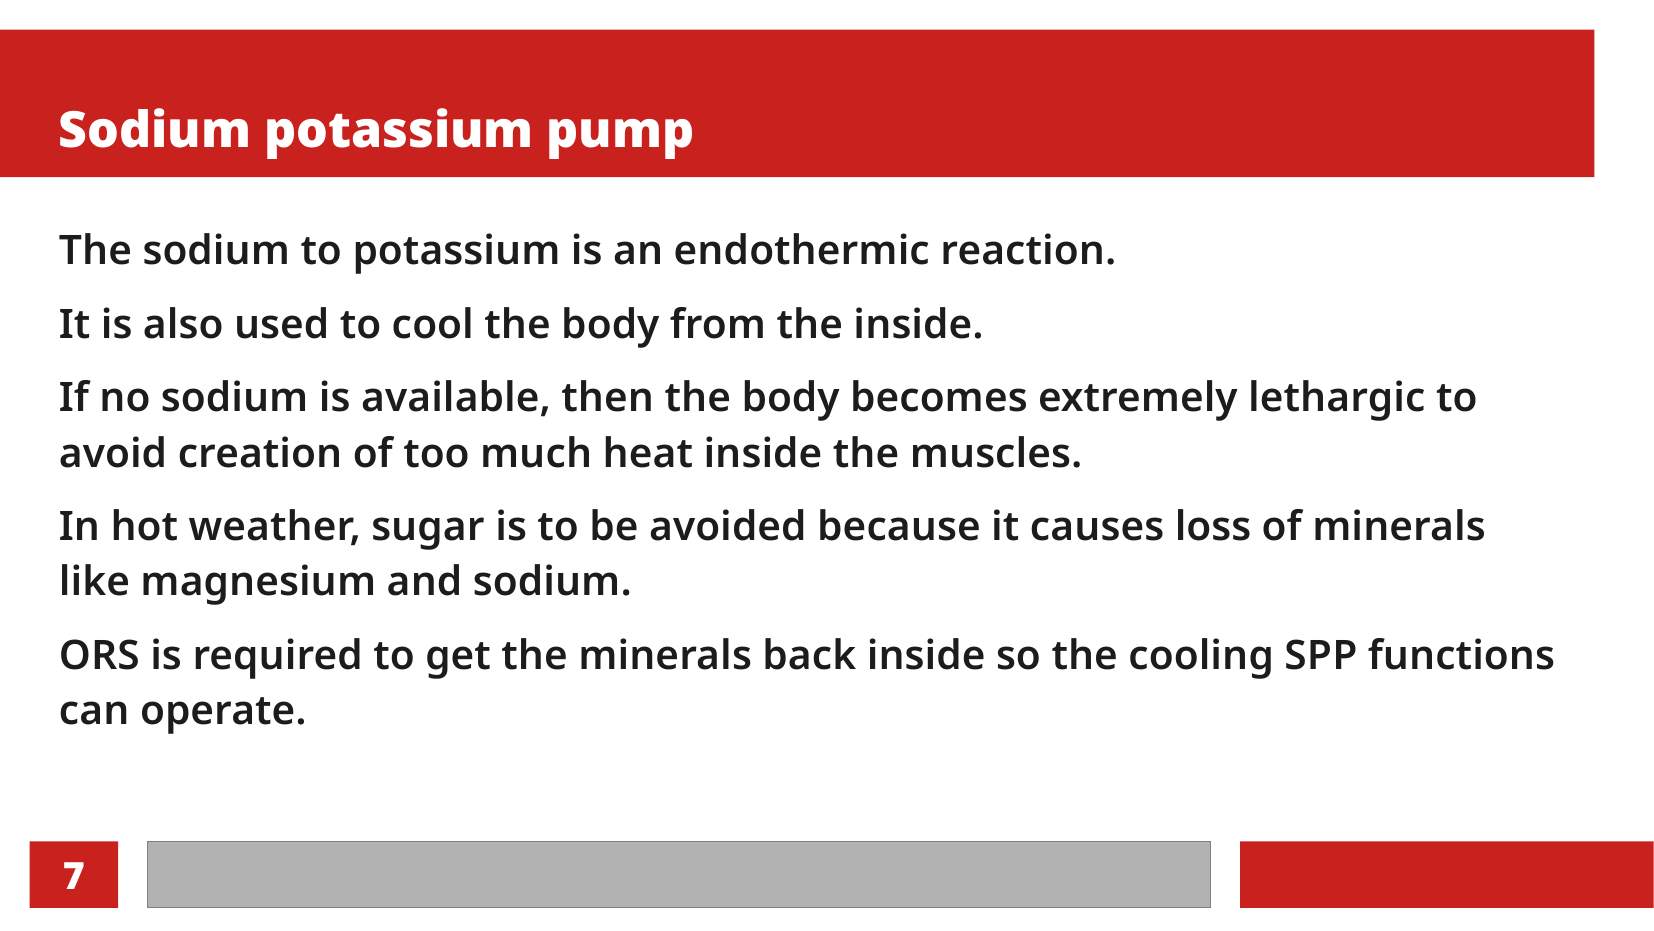

# Sodium potassium pump
The sodium to potassium is an endothermic reaction.
It is also used to cool the body from the inside.
If no sodium is available, then the body becomes extremely lethargic to avoid creation of too much heat inside the muscles.
In hot weather, sugar is to be avoided because it causes loss of minerals like magnesium and sodium.
ORS is required to get the minerals back inside so the cooling SPP functions can operate.
7